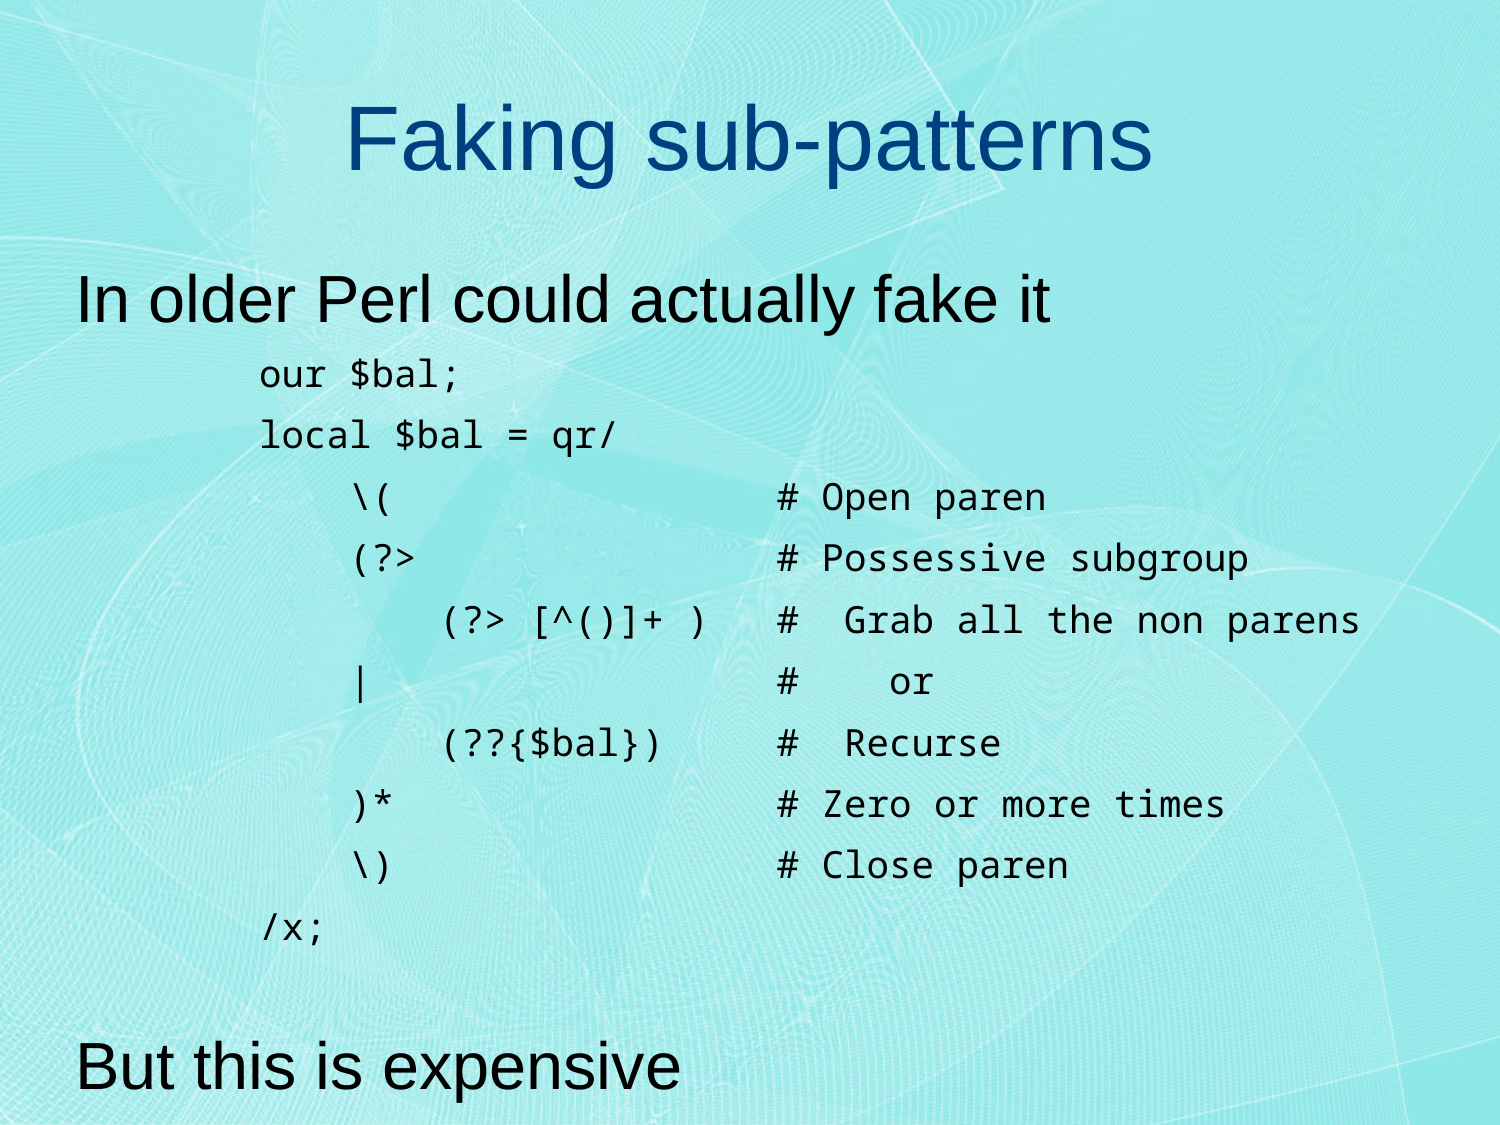

# Faking sub-patterns
In older Perl could actually fake it
our $bal;
local $bal = qr/
 \( # Open paren
 (?> # Possessive subgroup
 (?> [^()]+ ) # Grab all the non parens
 | # or
 (??{$bal}) # Recurse
 )* # Zero or more times
 \) # Close paren
/x;
But this is expensive
Calls out to Perl just to get the sub-pattern